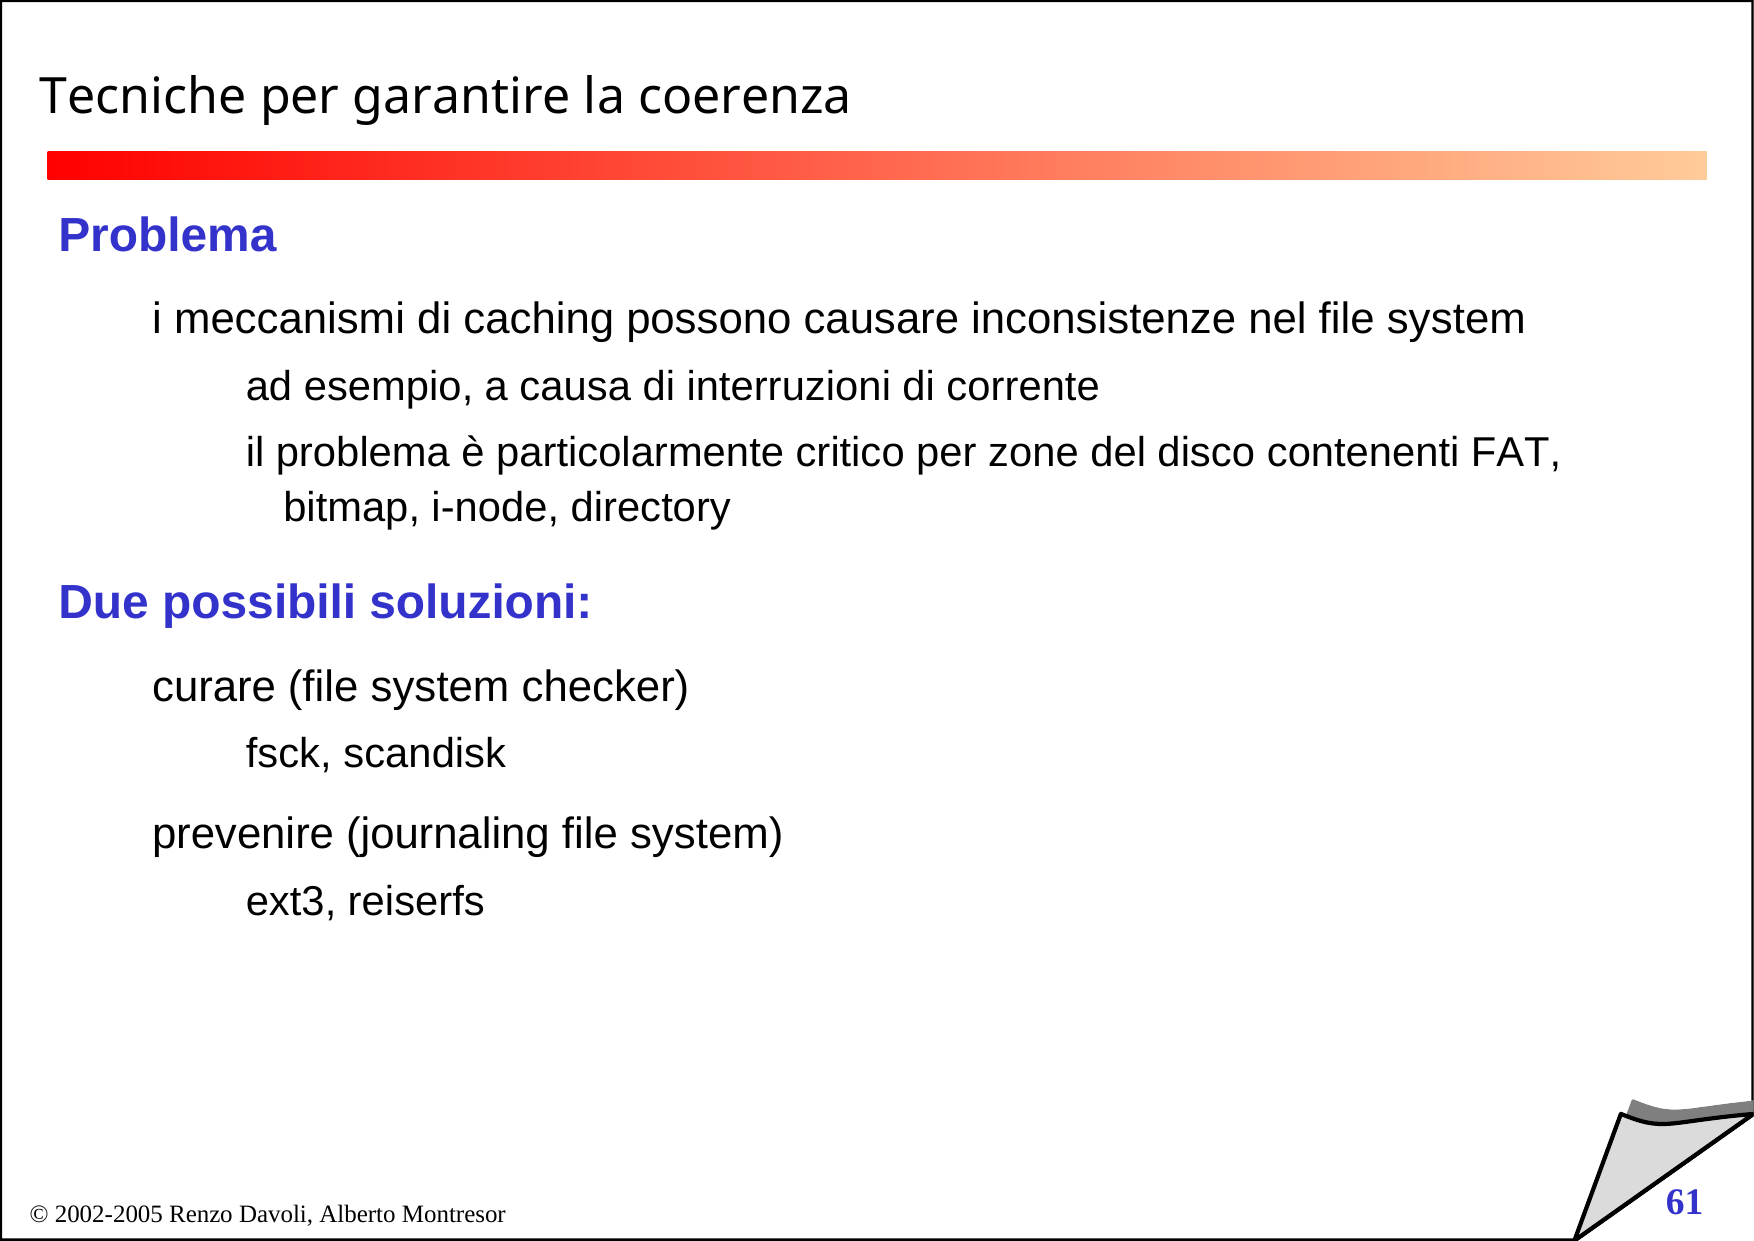

# Tecniche per garantire la coerenza
Problema
i meccanismi di caching possono causare inconsistenze nel file system
ad esempio, a causa di interruzioni di corrente
il problema è particolarmente critico per zone del disco contenenti FAT, bitmap, i-node, directory
Due possibili soluzioni:
curare (file system checker)
fsck, scandisk
prevenire (journaling file system)
ext3, reiserfs